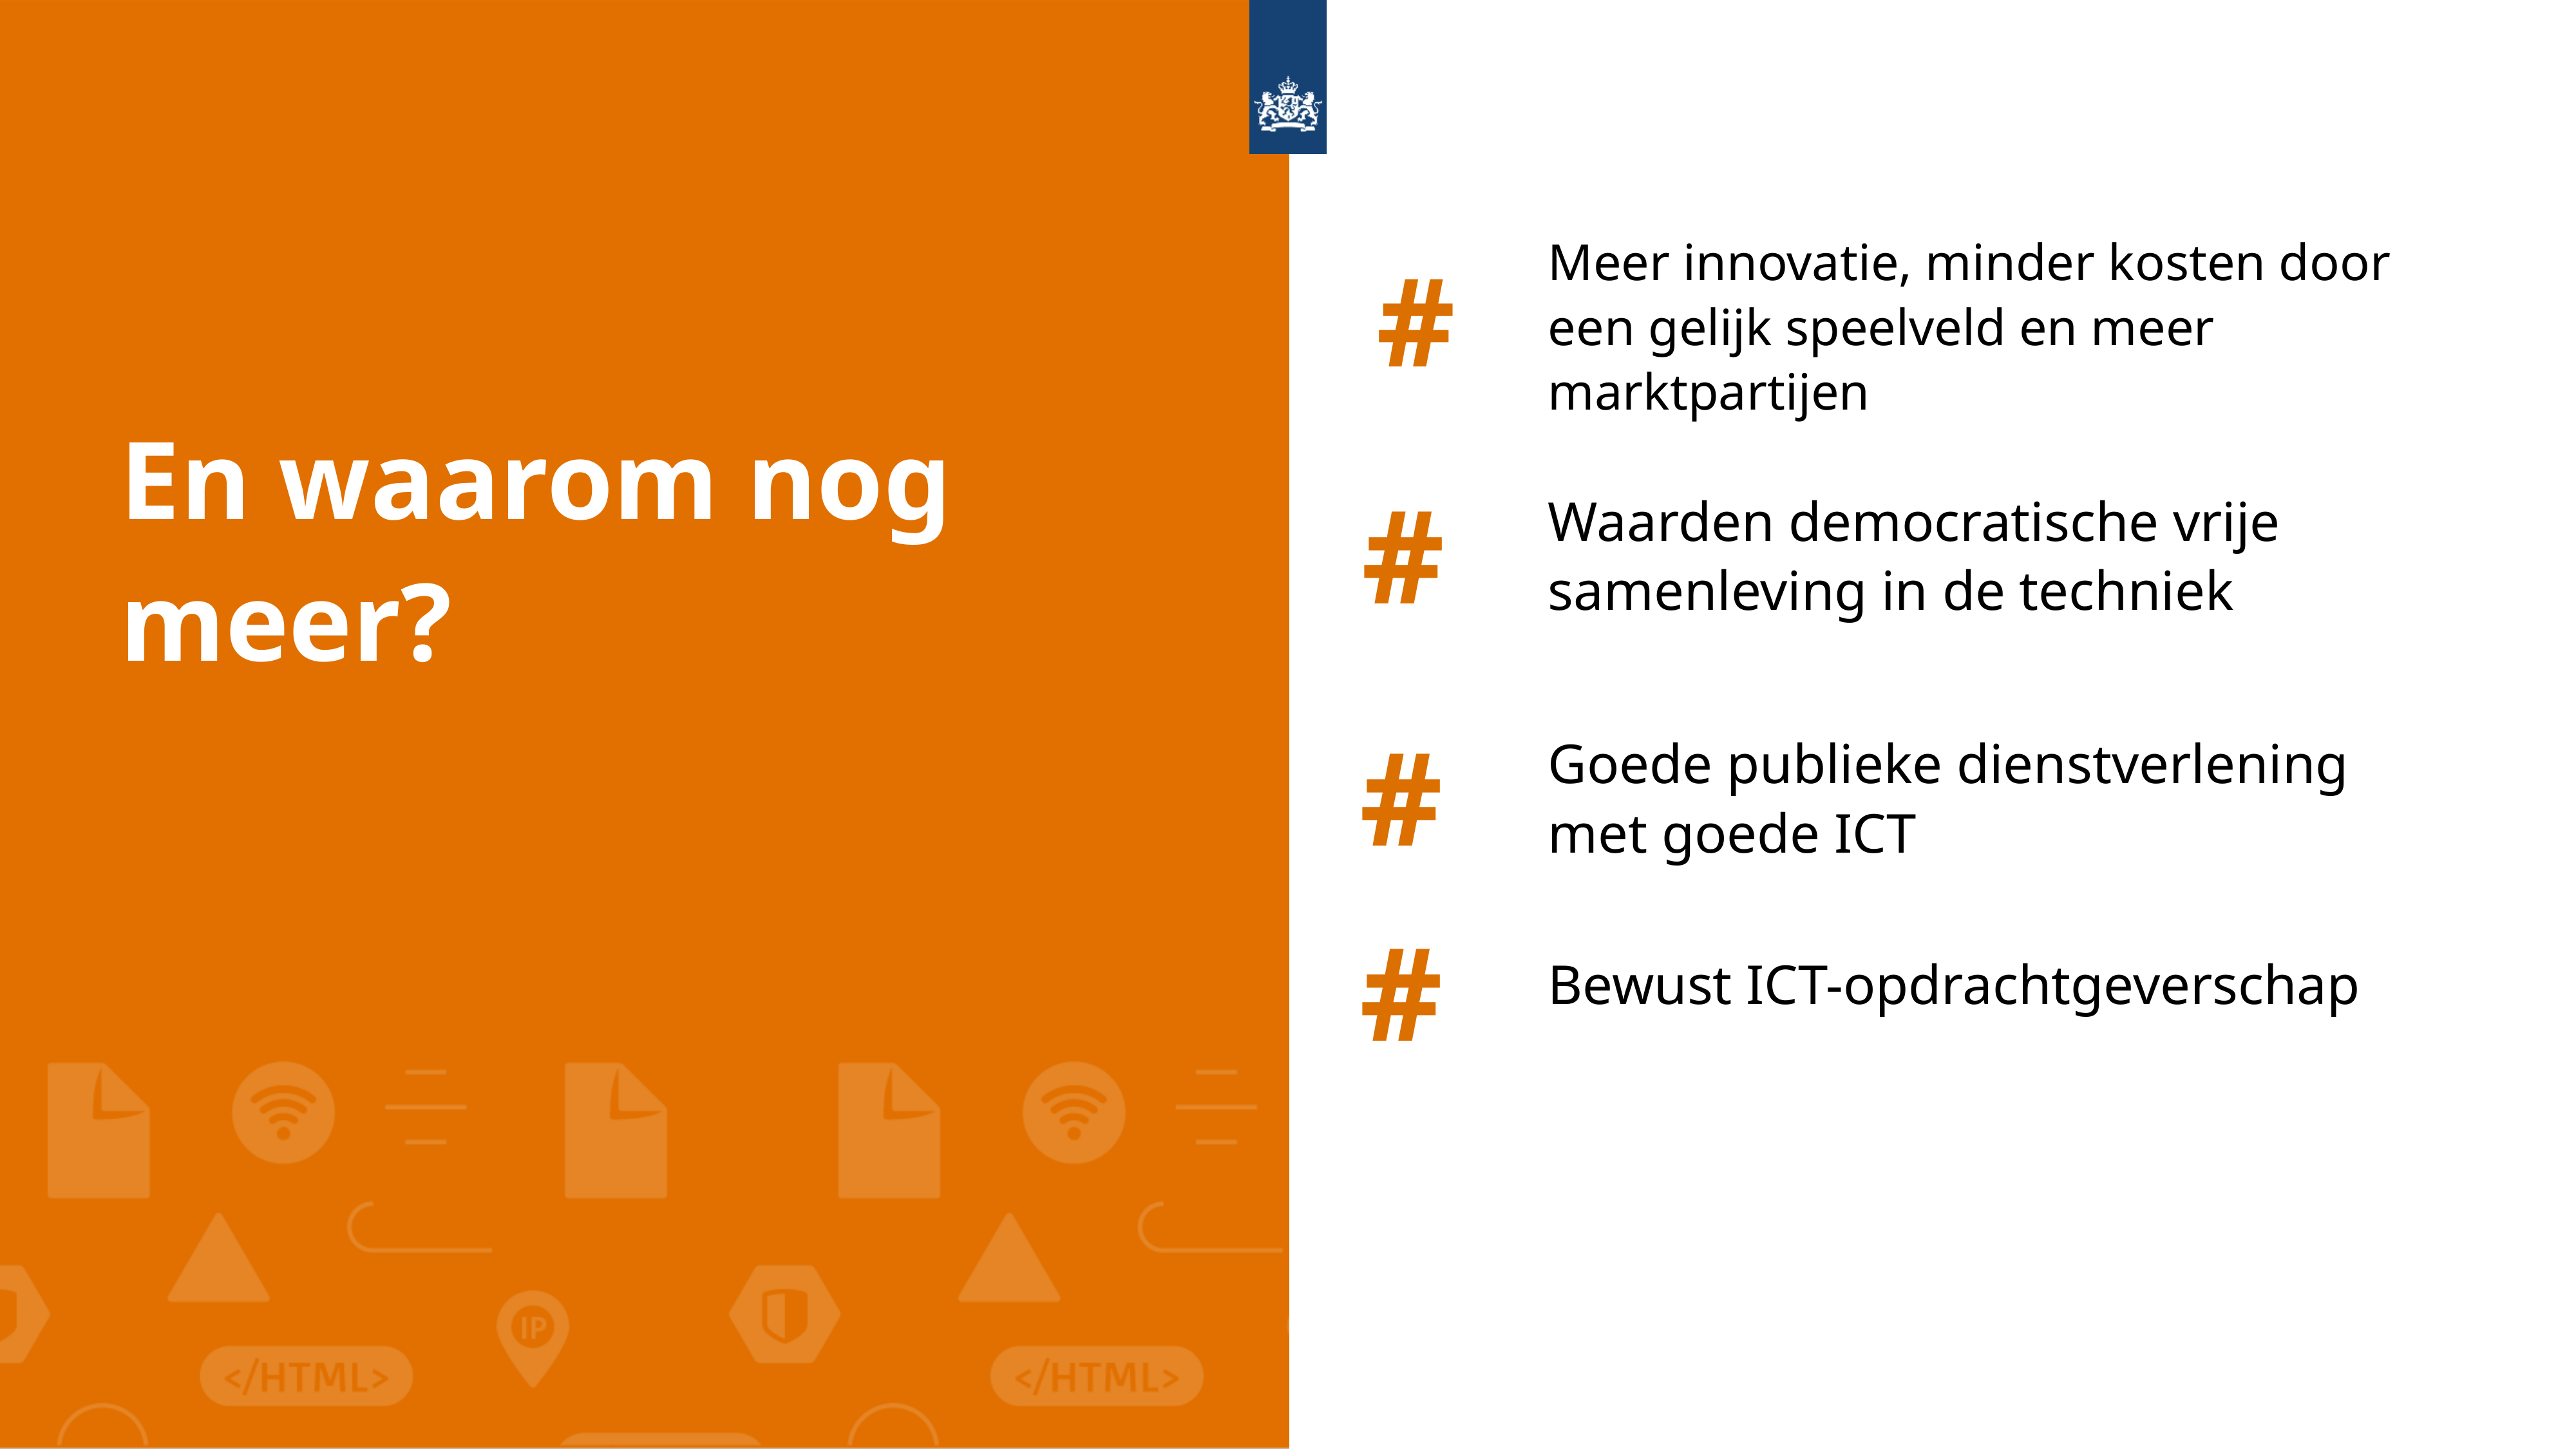

# Meer innovatie, minder kosten door een gelijk speelveld en meer marktpartijen
#
En waarom nog meer?
#
Waarden democratische vrije samenleving in de techniek
#
Goede publieke dienstverlening met goede ICT
#
Bewust ICT-opdrachtgeverschap